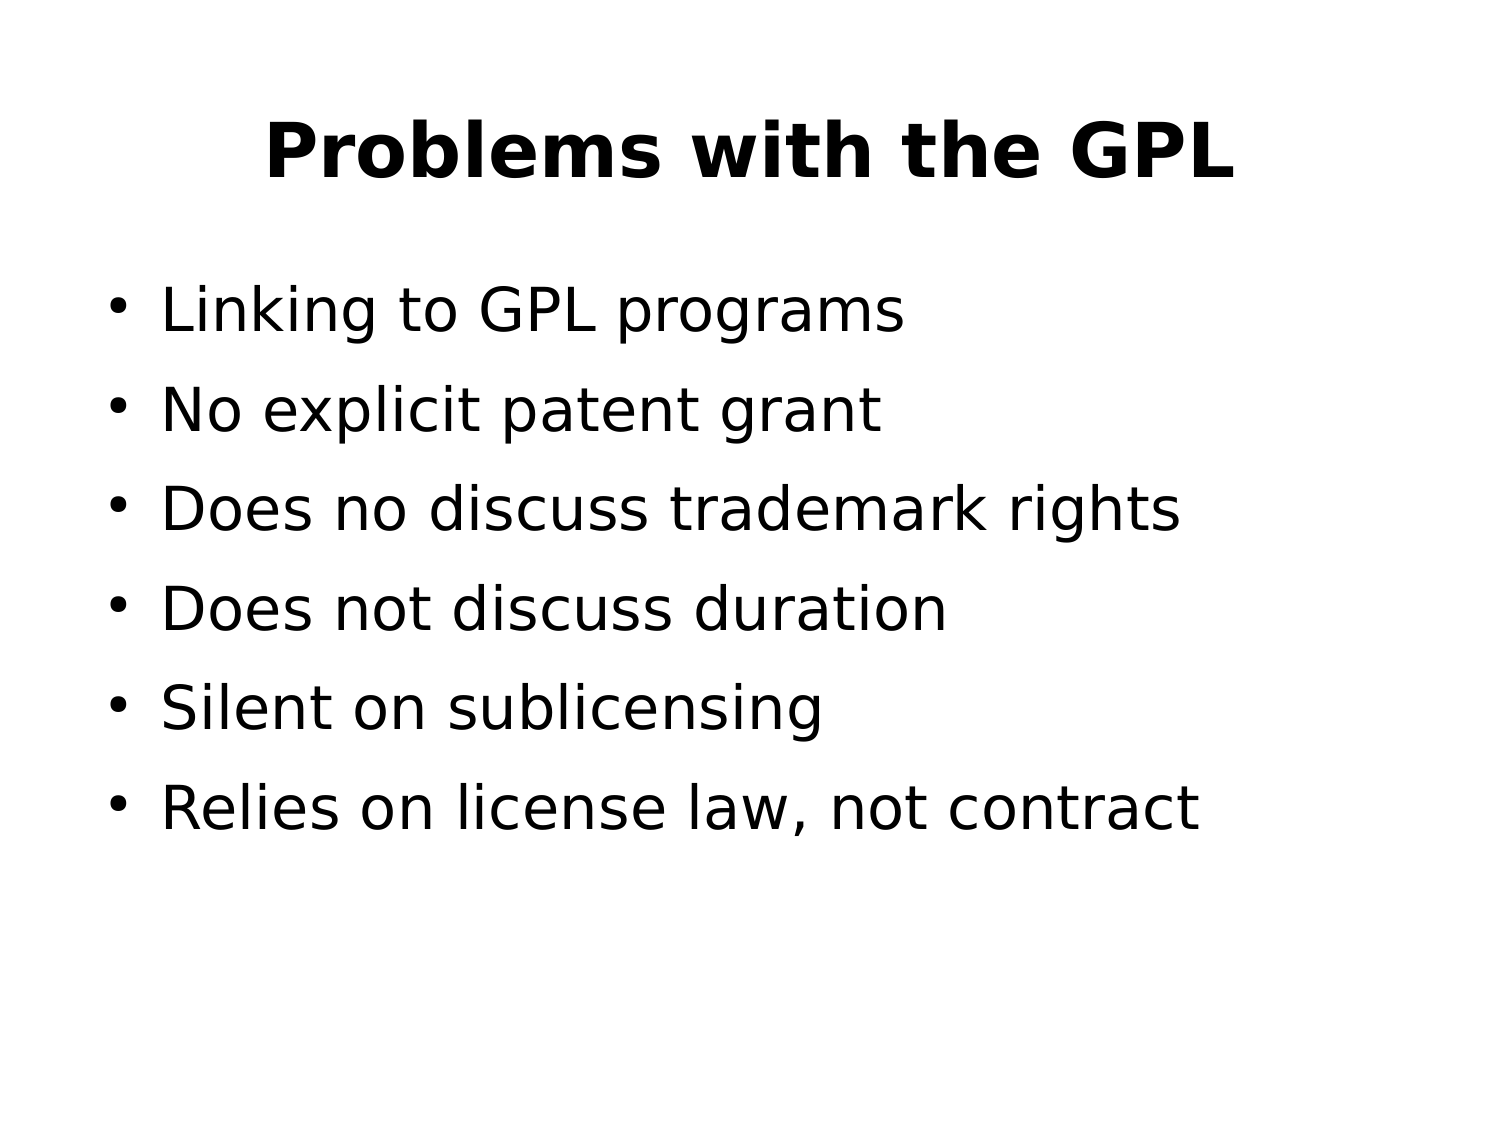

# Problems with the GPL
Linking to GPL programs
No explicit patent grant
Does no discuss trademark rights
Does not discuss duration
Silent on sublicensing
Relies on license law, not contract